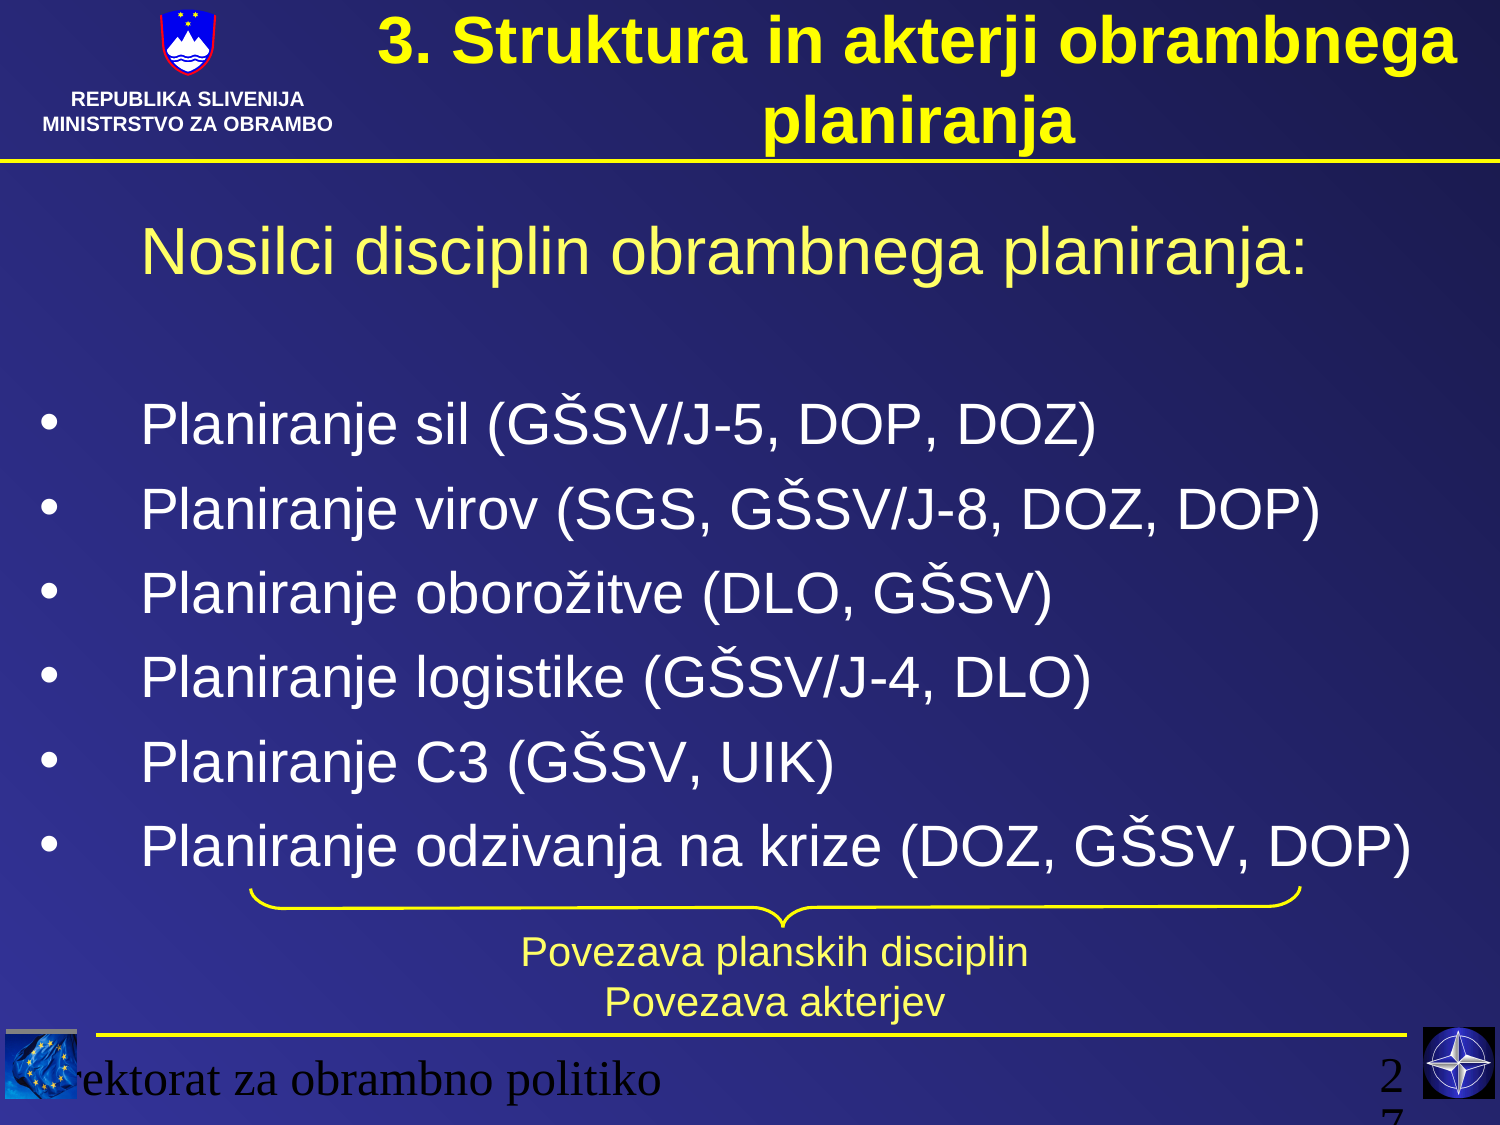

# 3. Struktura in akterji obrambnega planiranja
	Nosilci disciplin obrambnega planiranja:
Planiranje sil (GŠSV/J-5, DOP, DOZ)
Planiranje virov (SGS, GŠSV/J-8, DOZ, DOP)
Planiranje oborožitve (DLO, GŠSV)
Planiranje logistike (GŠSV/J-4, DLO)
Planiranje C3 (GŠSV, UIK)
Planiranje odzivanja na krize (DOZ, GŠSV, DOP)
Povezava planskih disciplin
Povezava akterjev
27
Direktorat za obrambno politiko